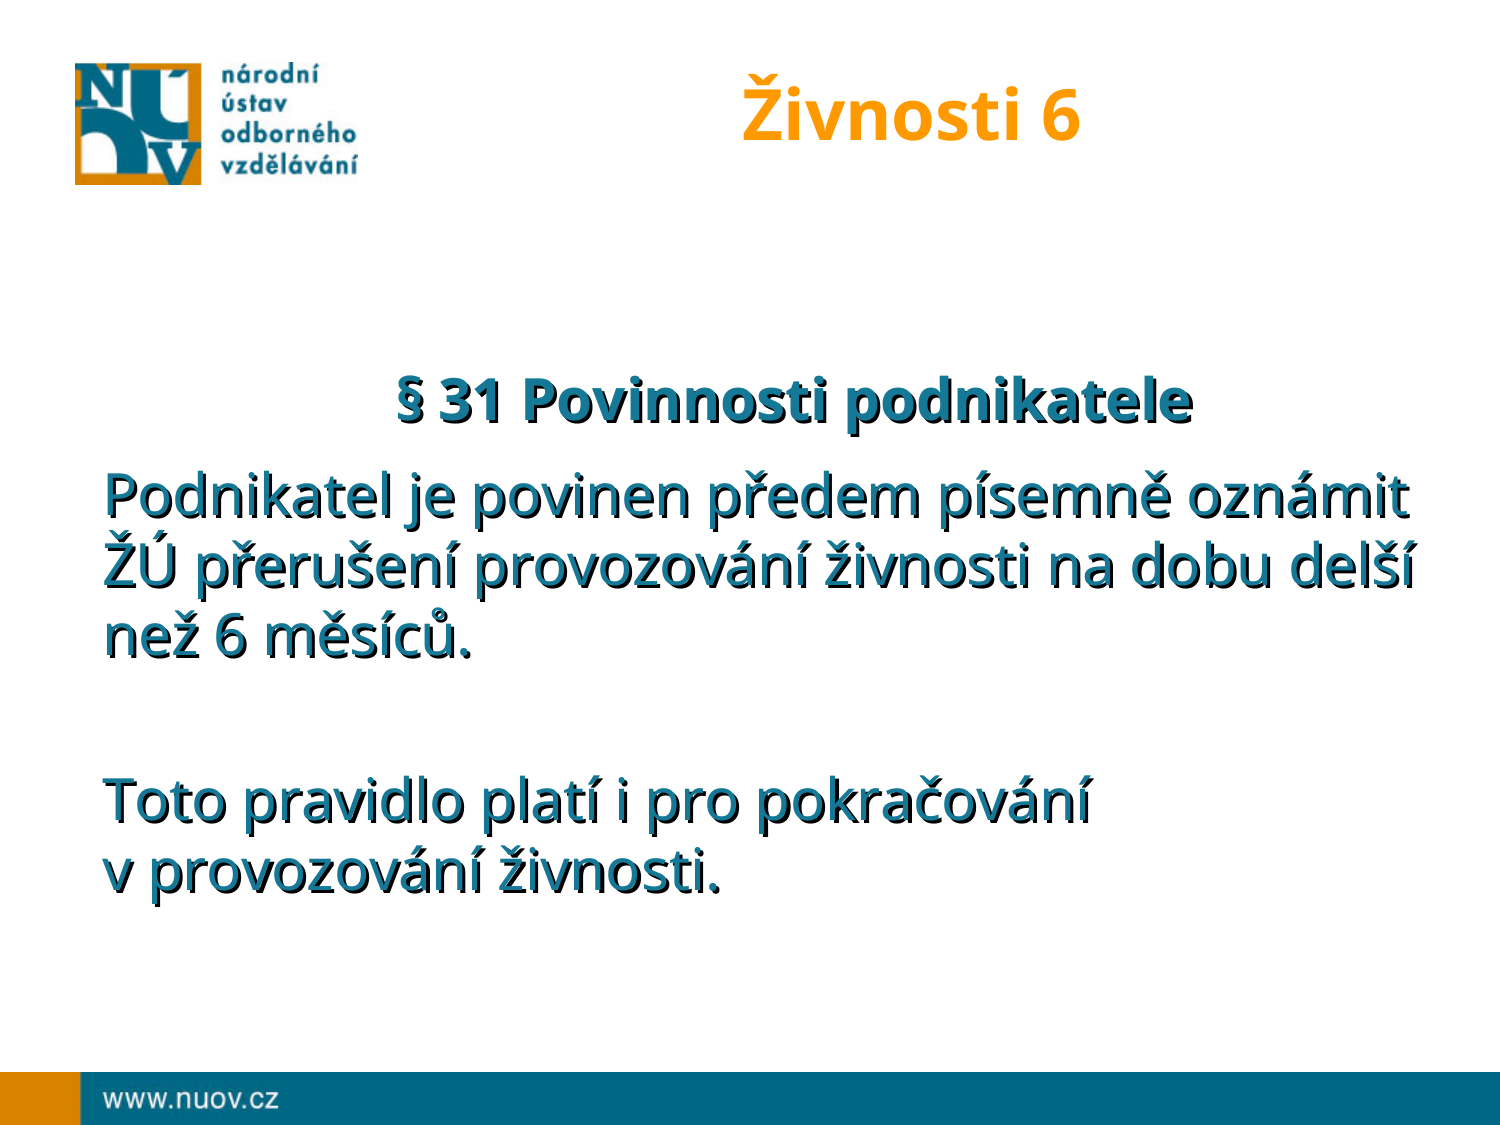

# Živnosti 6
§ 31 Povinnosti podnikatele
Podnikatel je povinen předem písemně oznámit ŽÚ přerušení provozování živnosti na dobu delší než 6 měsíců.
Toto pravidlo platí i pro pokračování
v provozování živnosti.